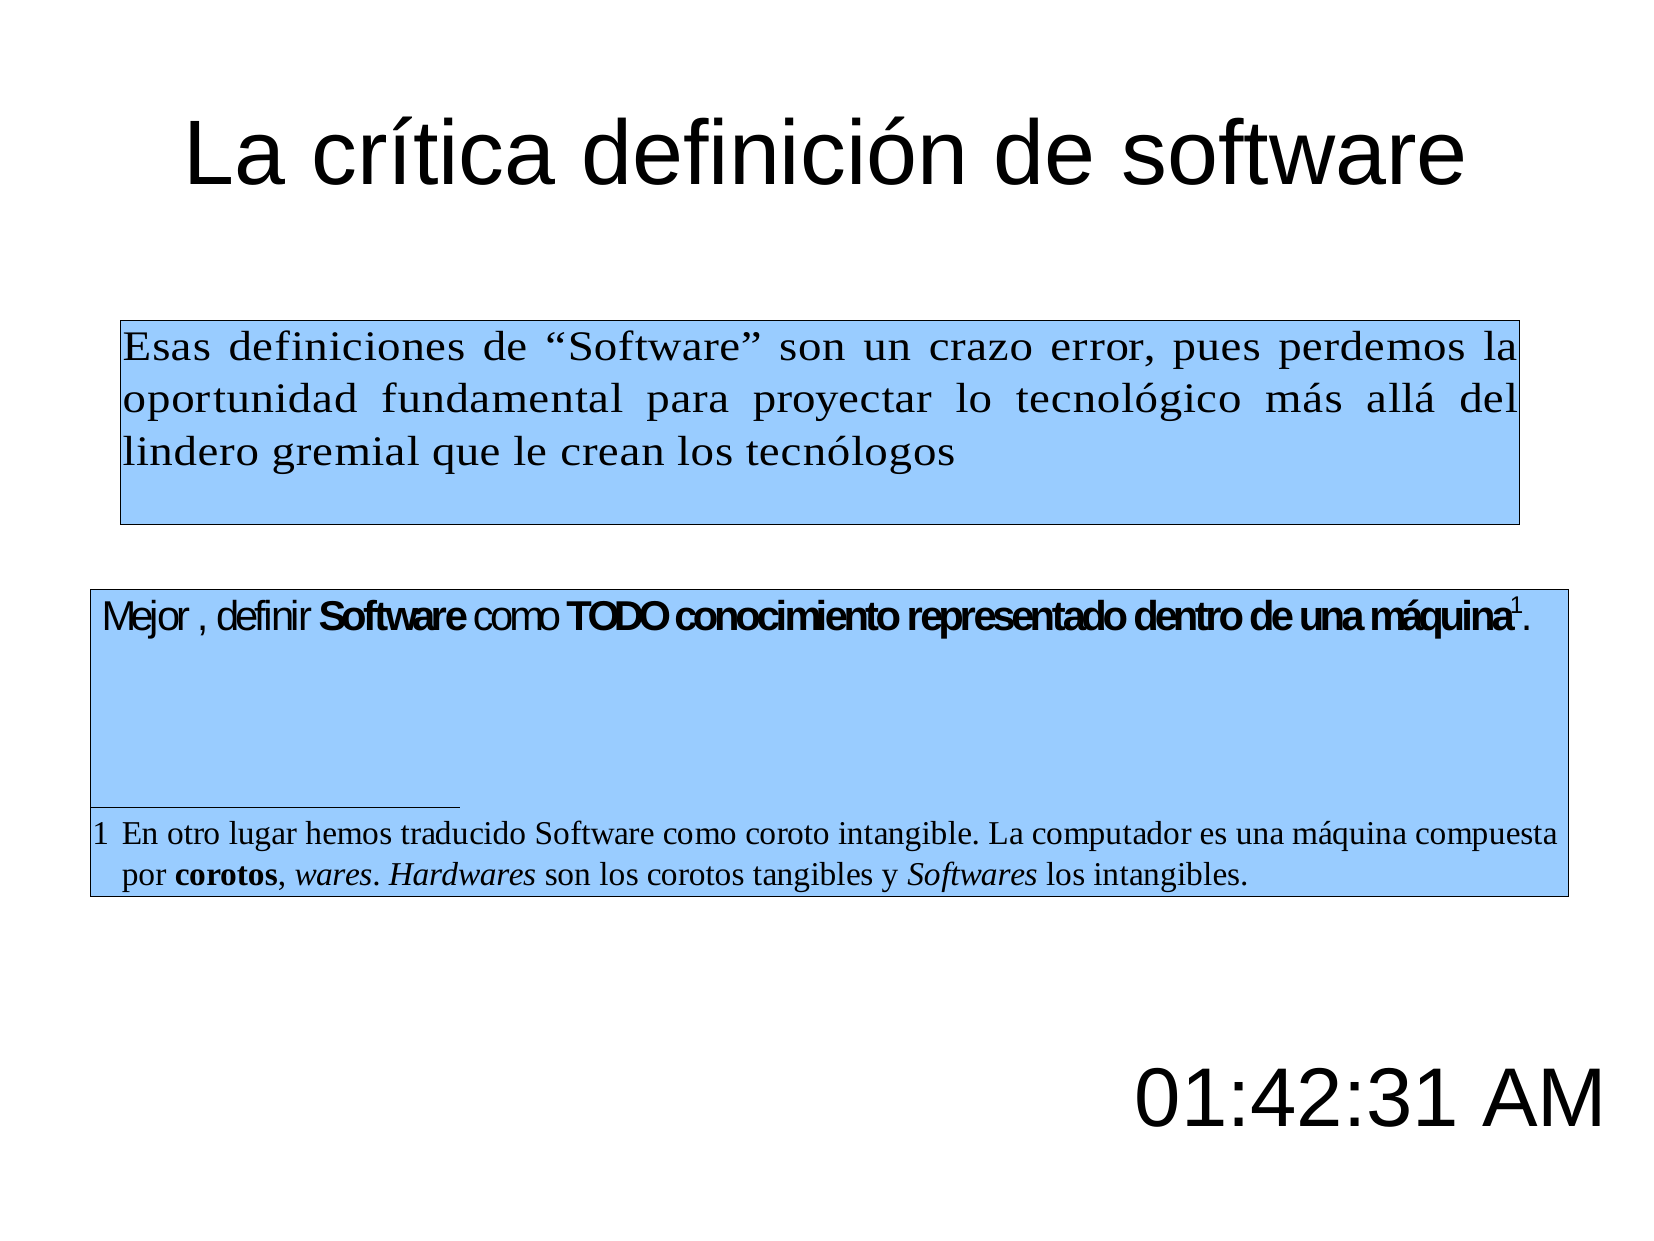

# La crítica definición de software
03:12:32 AM